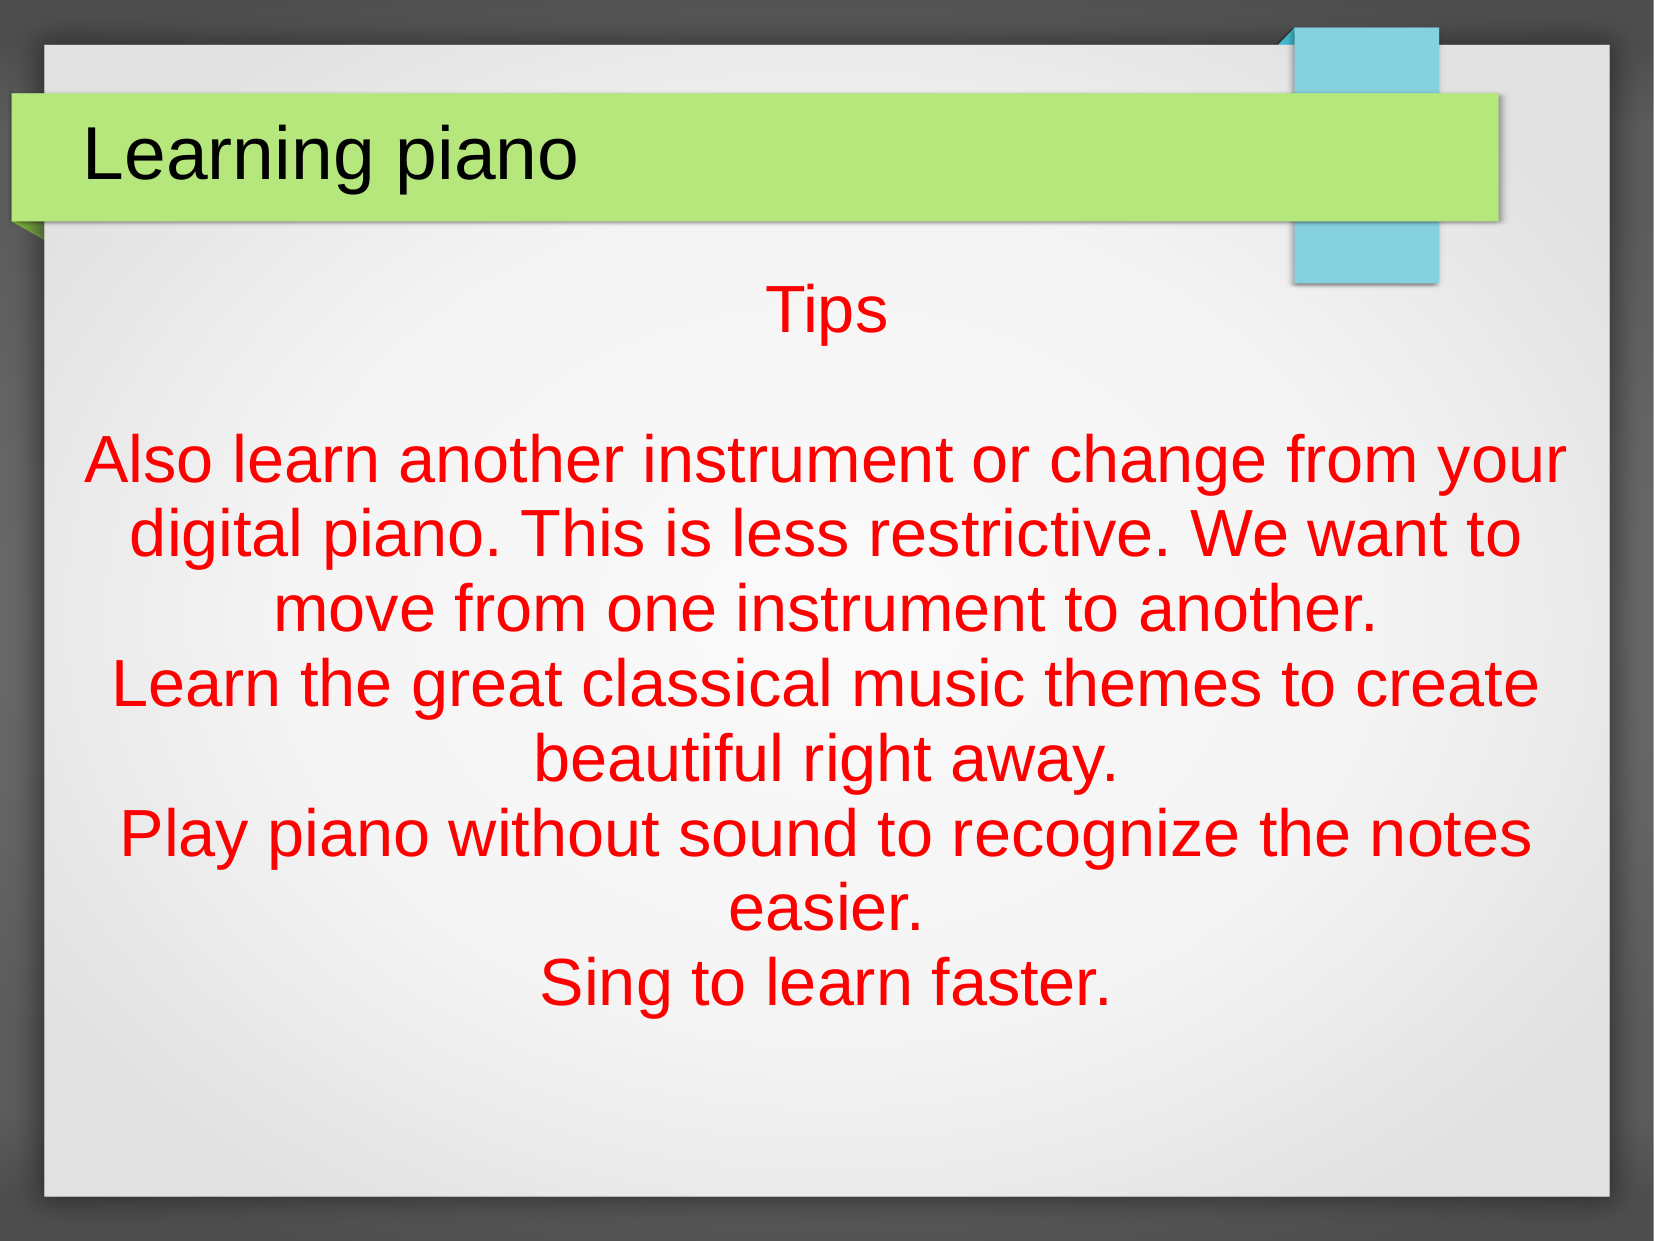

# Learning piano
Tips
Also learn another instrument or change from your digital piano. This is less restrictive. We want to move from one instrument to another.
Learn the great classical music themes to create beautiful right away.
Play piano without sound to recognize the notes easier.
Sing to learn faster.